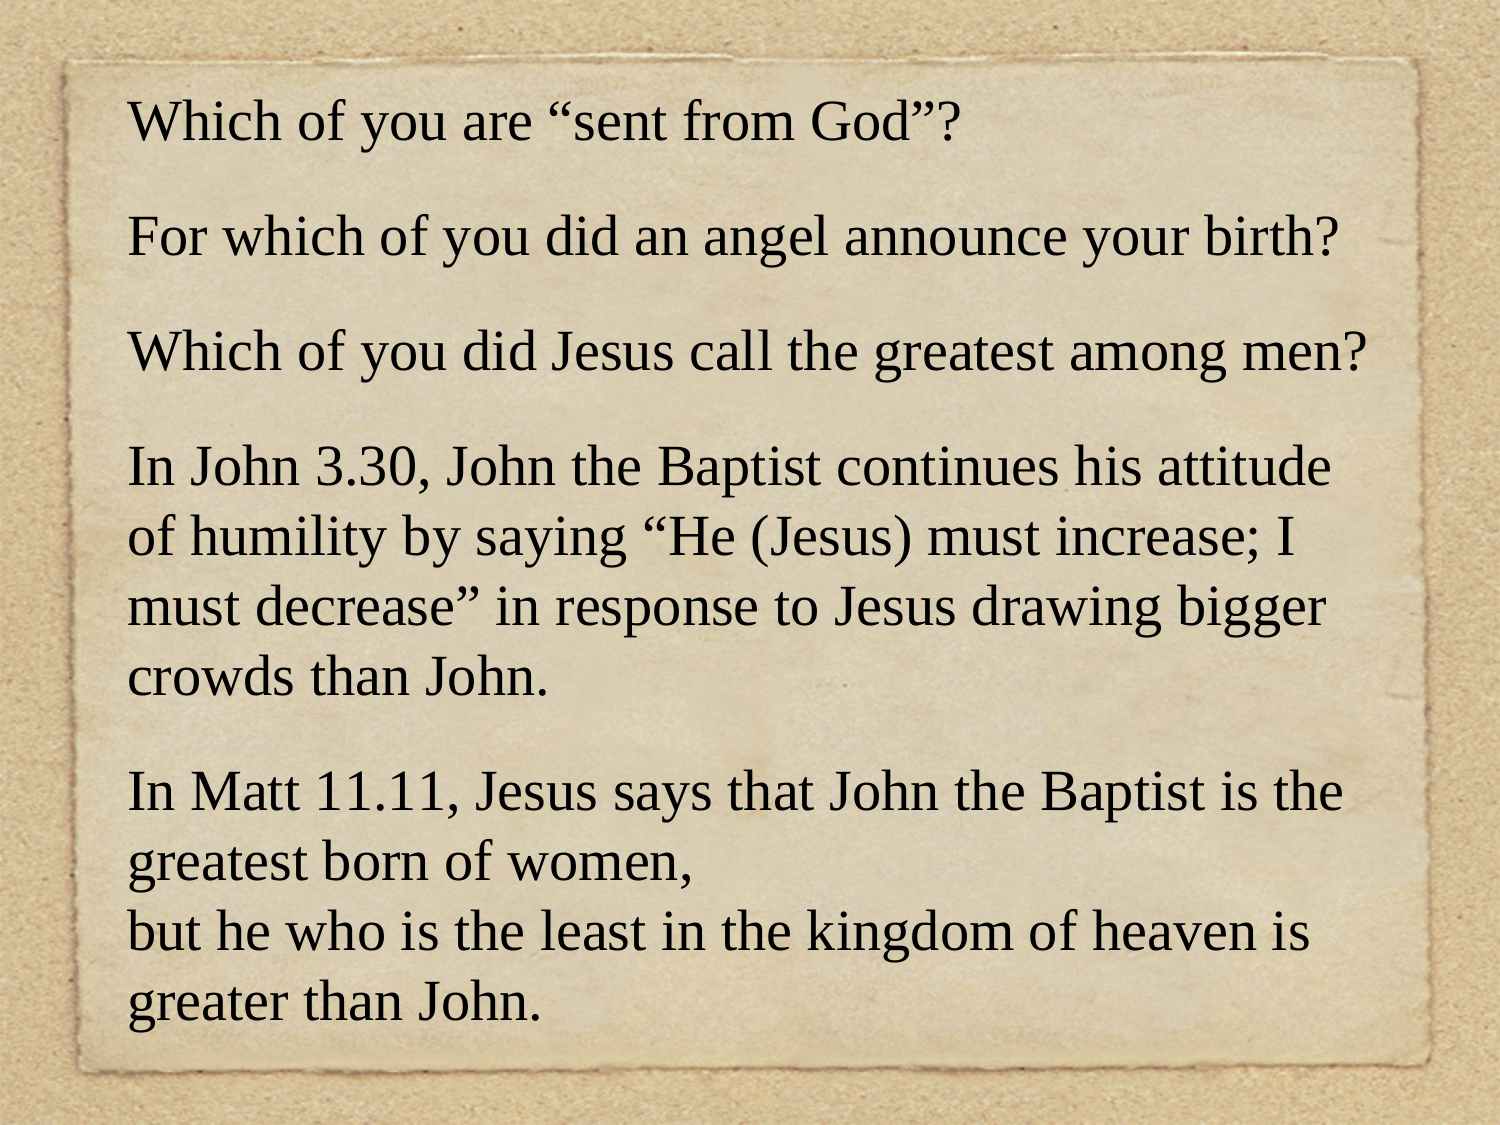

Which of you are “sent from God”?
For which of you did an angel announce your birth?
Which of you did Jesus call the greatest among men?
In John 3.30, John the Baptist continues his attitude of humility by saying “He (Jesus) must increase; I must decrease” in response to Jesus drawing bigger crowds than John.
In Matt 11.11, Jesus says that John the Baptist is the greatest born of women,
but he who is the least in the kingdom of heaven is greater than John.